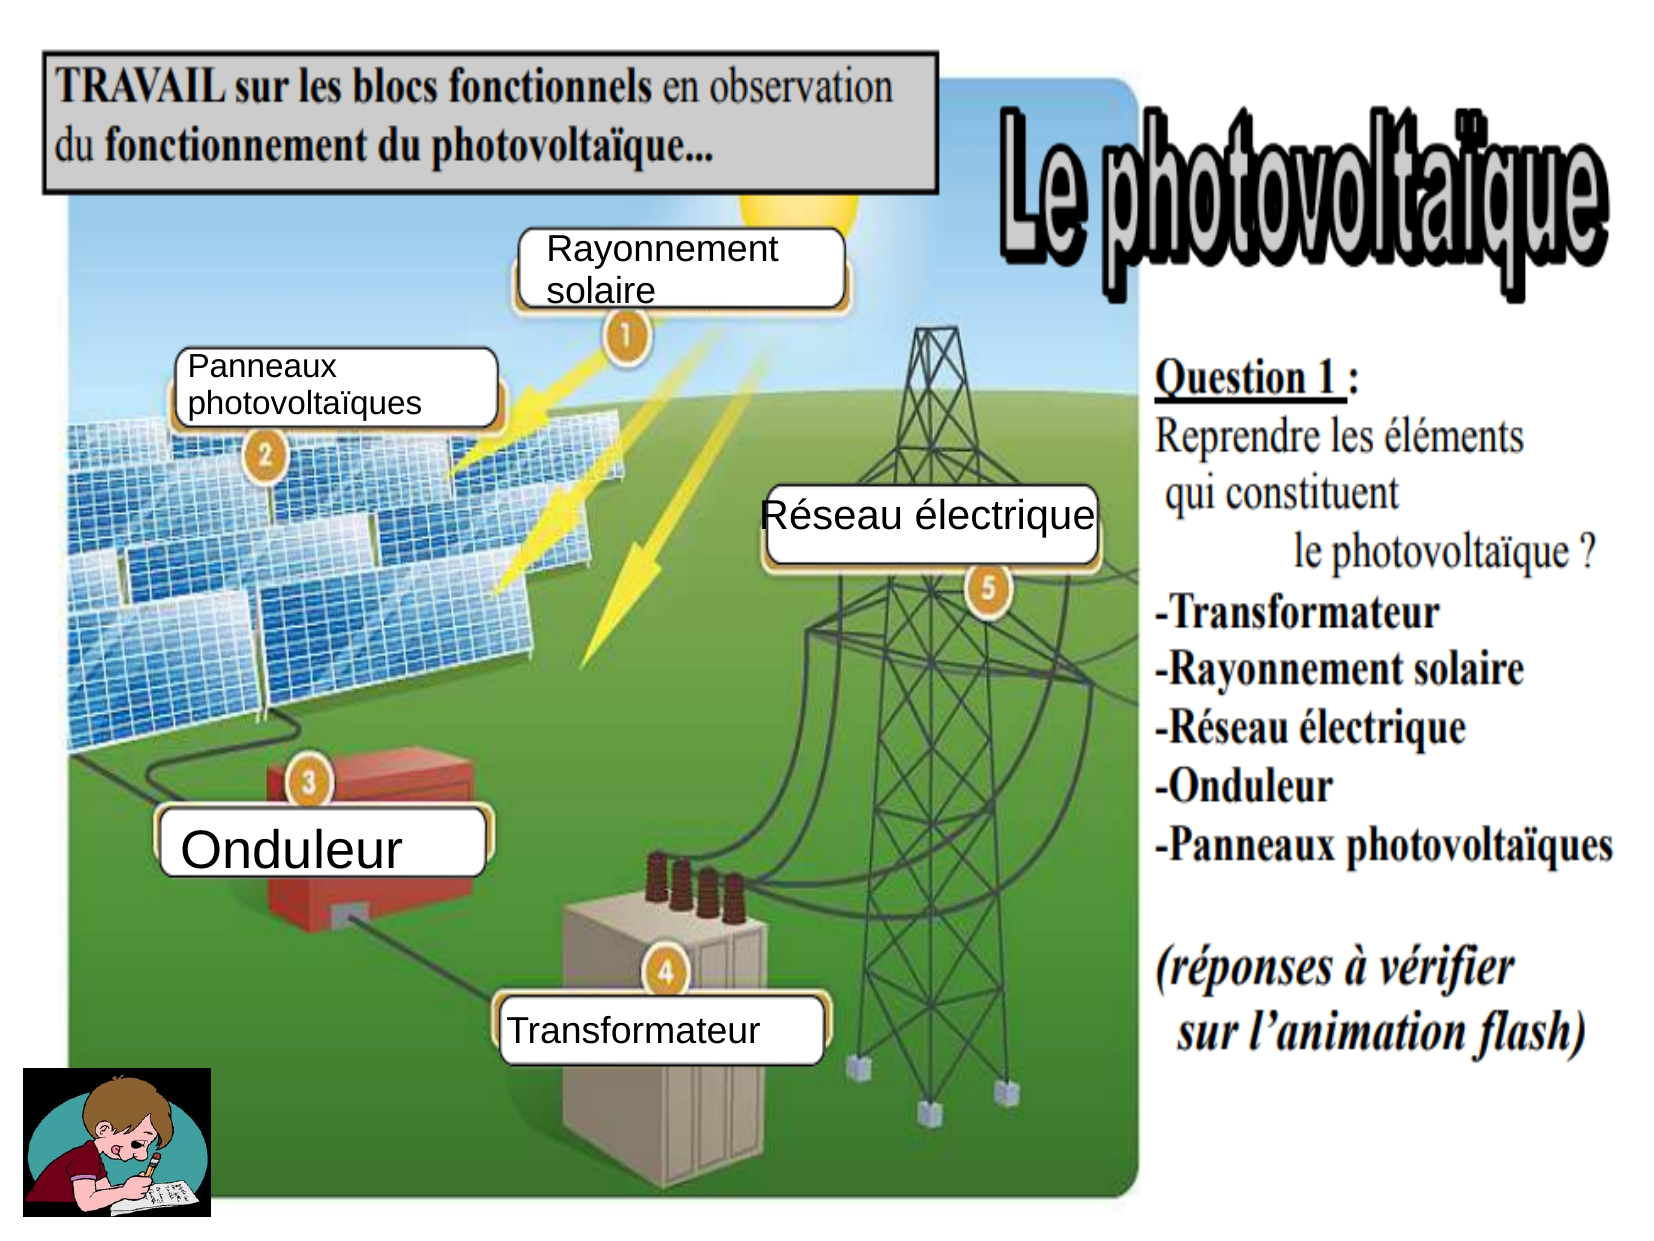

Rayonnement solaire
Panneaux photovoltaïques
Réseau électrique
Onduleur
Transformateur